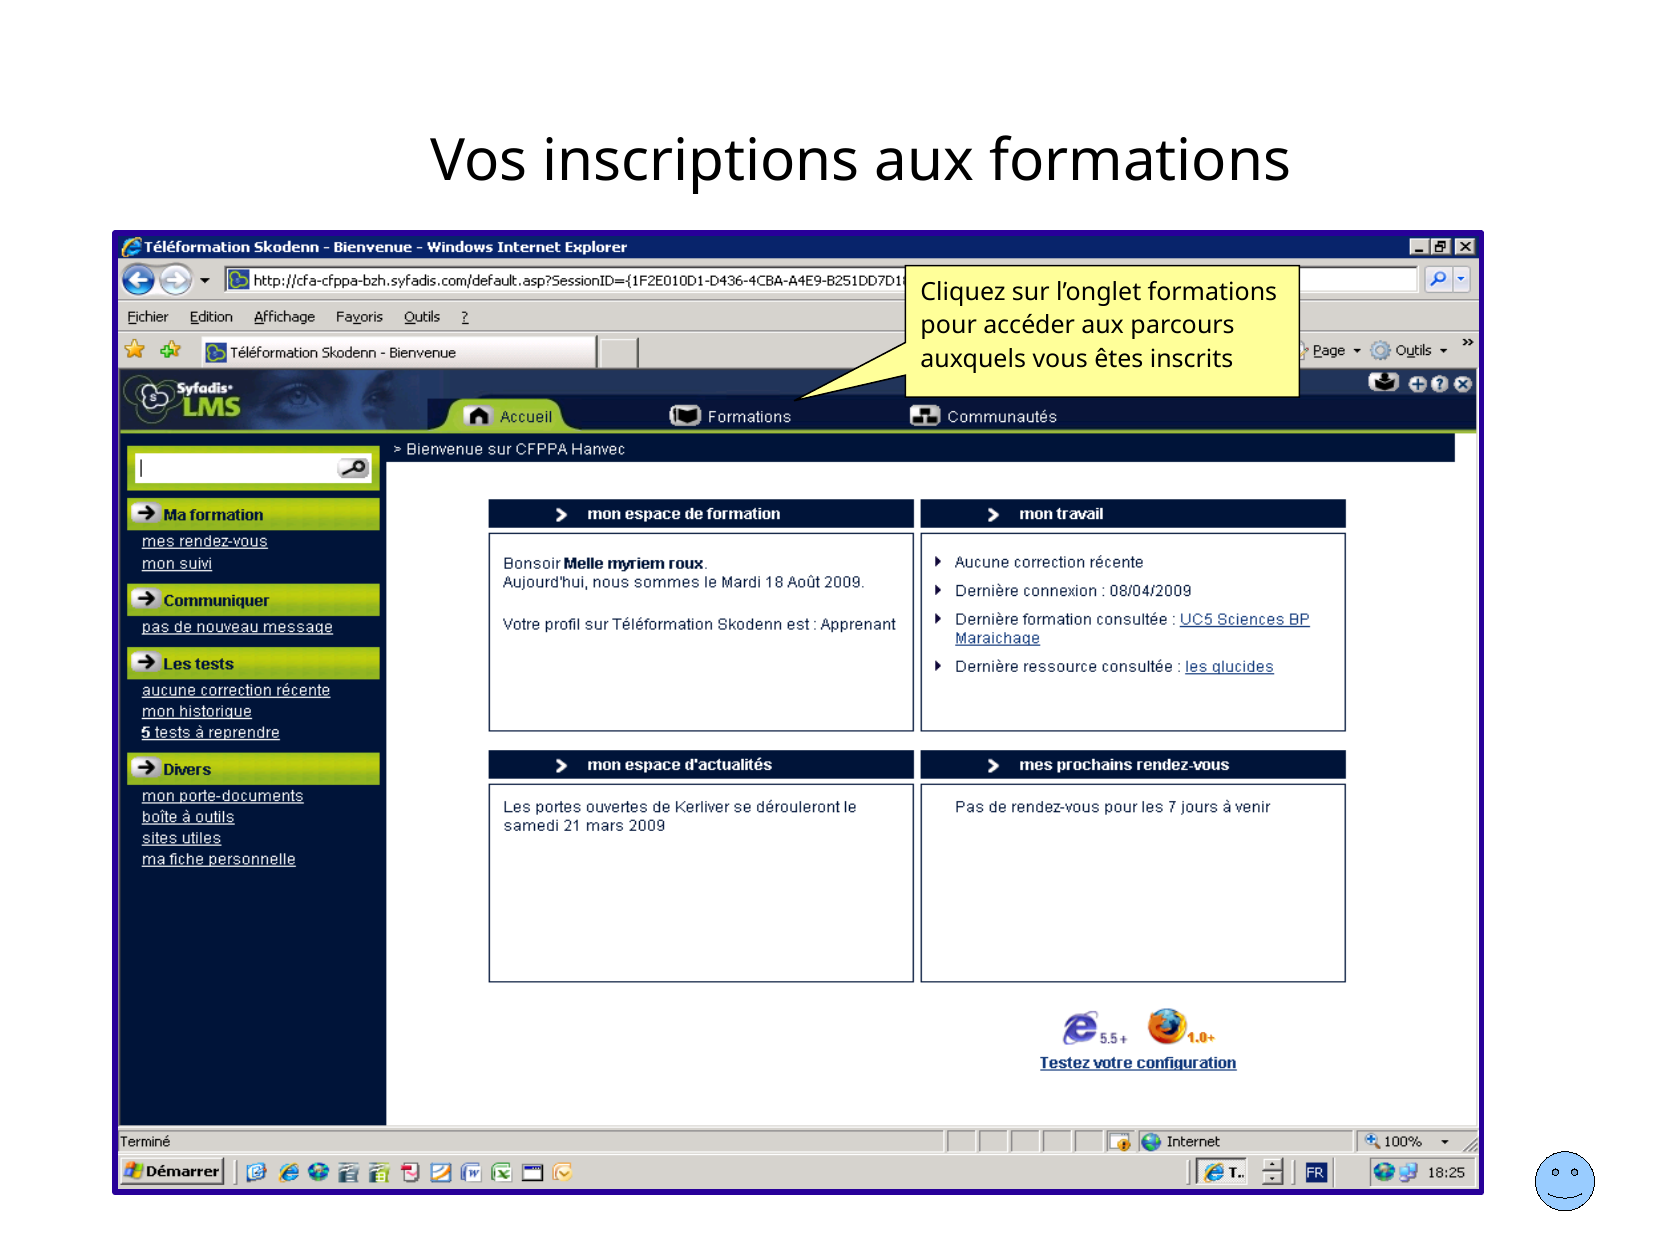

Vos inscriptions aux formations
Cliquez sur l’onglet formations pour accéder aux parcours auxquels vous êtes inscrits